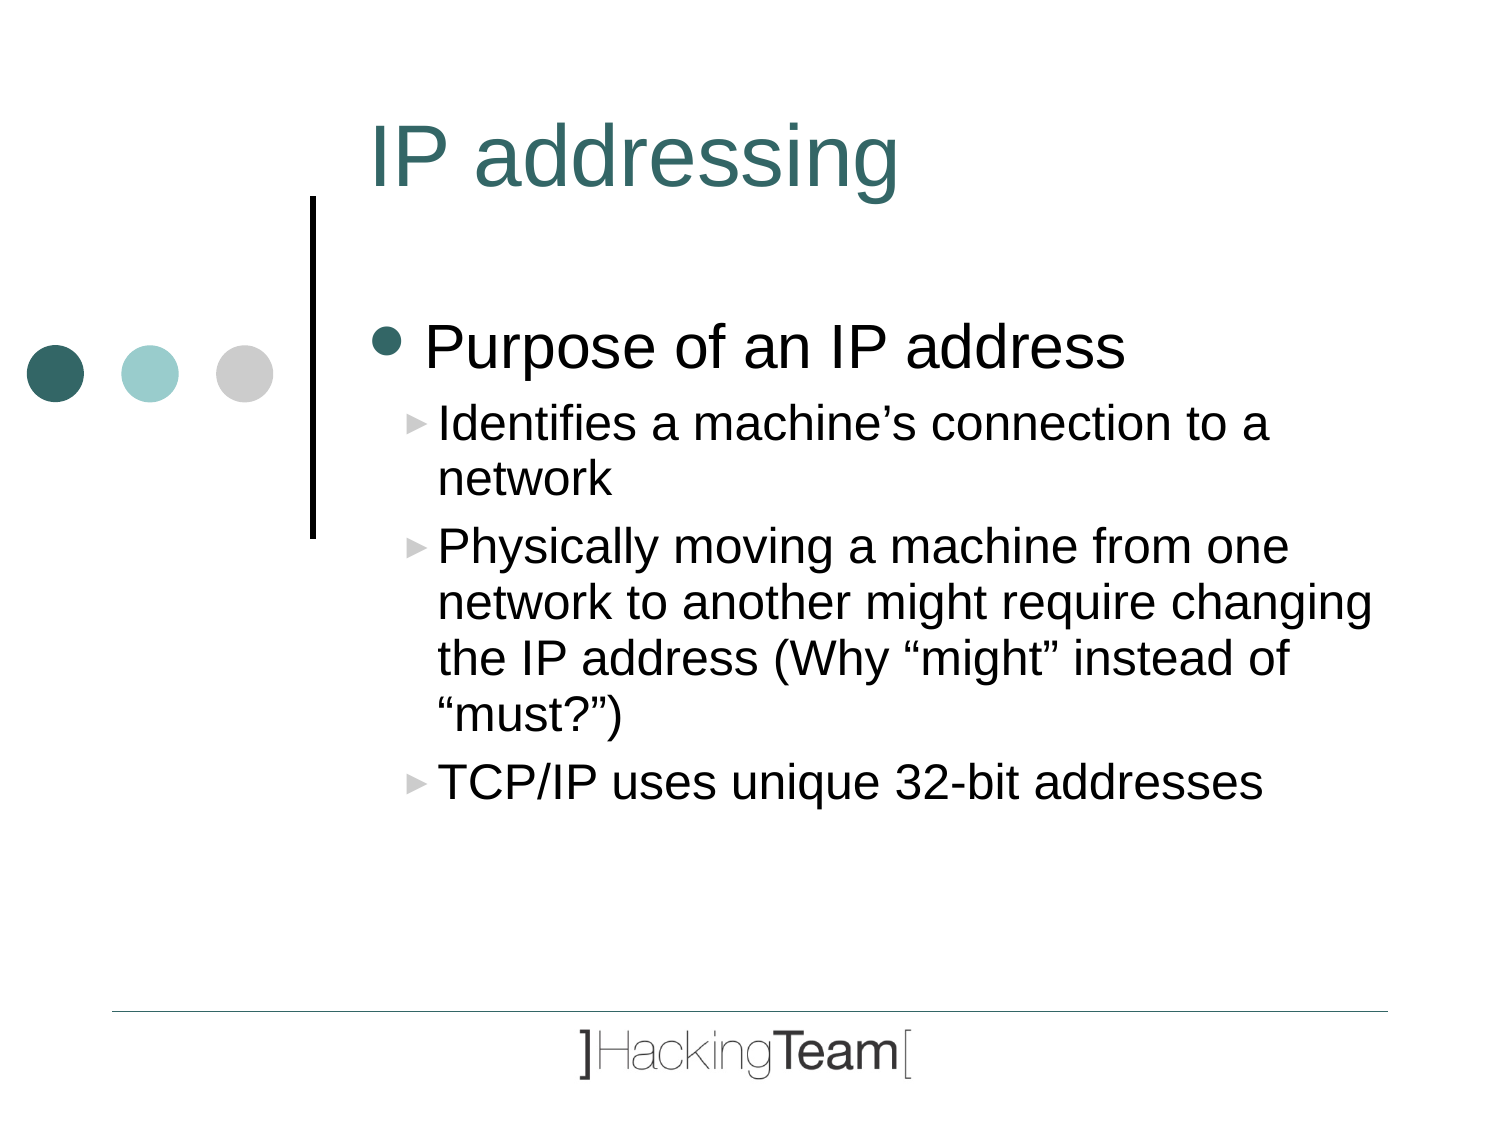

# IP addressing
Purpose of an IP address
Identifies a machine’s connection to a network
Physically moving a machine from one network to another might require changing the IP address (Why “might” instead of “must?”)
TCP/IP uses unique 32-bit addresses